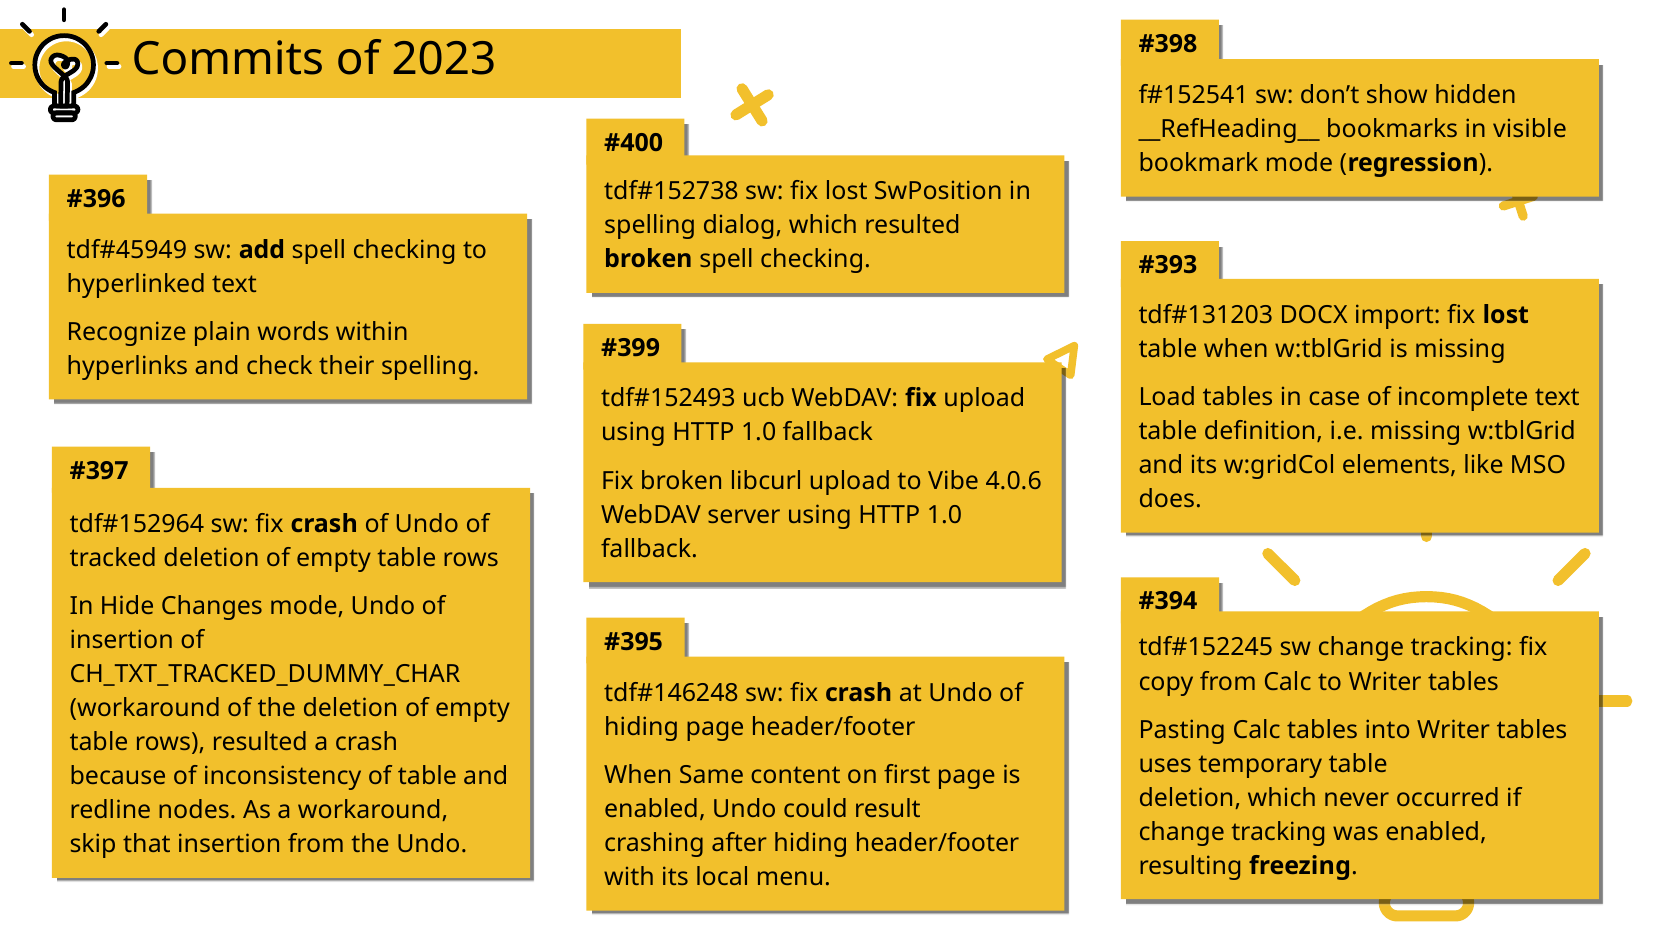

Commits of 2023
#398
f#152541 sw: don’t show hidden __RefHeading__ bookmarks in visible bookmark mode (regression).
#400
tdf#152738 sw: fix lost SwPosition in spelling dialog, which resulted broken spell checking.
# #396
tdf#45949 sw: add spell checking to hyperlinked text
Recognize plain words within hyperlinks and check their spelling.
#393
tdf#131203 DOCX import: fix lost table when w:tblGrid is missing
Load tables in case of incomplete text table definition, i.e. missing w:tblGrid and its w:gridCol elements, like MSO does.
#399
tdf#152493 ucb WebDAV: fix upload using HTTP 1.0 fallback
Fix broken libcurl upload to Vibe 4.0.6 WebDAV server using HTTP 1.0 fallback.
#397
tdf#152964 sw: fix crash of Undo of tracked deletion of empty table rows
In Hide Changes mode, Undo of insertion of CH_TXT_TRACKED_DUMMY_CHAR
(workaround of the deletion of empty table rows), resulted a crash
because of inconsistency of table and redline nodes. As a workaround,
skip that insertion from the Undo.
#394
tdf#152245 sw change tracking: fix copy from Calc to Writer tables
Pasting Calc tables into Writer tables uses temporary table
deletion, which never occurred if change tracking was enabled,
resulting freezing.
#395
tdf#146248 sw: fix crash at Undo of hiding page header/footer
When Same content on first page is enabled, Undo could result
crashing after hiding header/footer with its local menu.